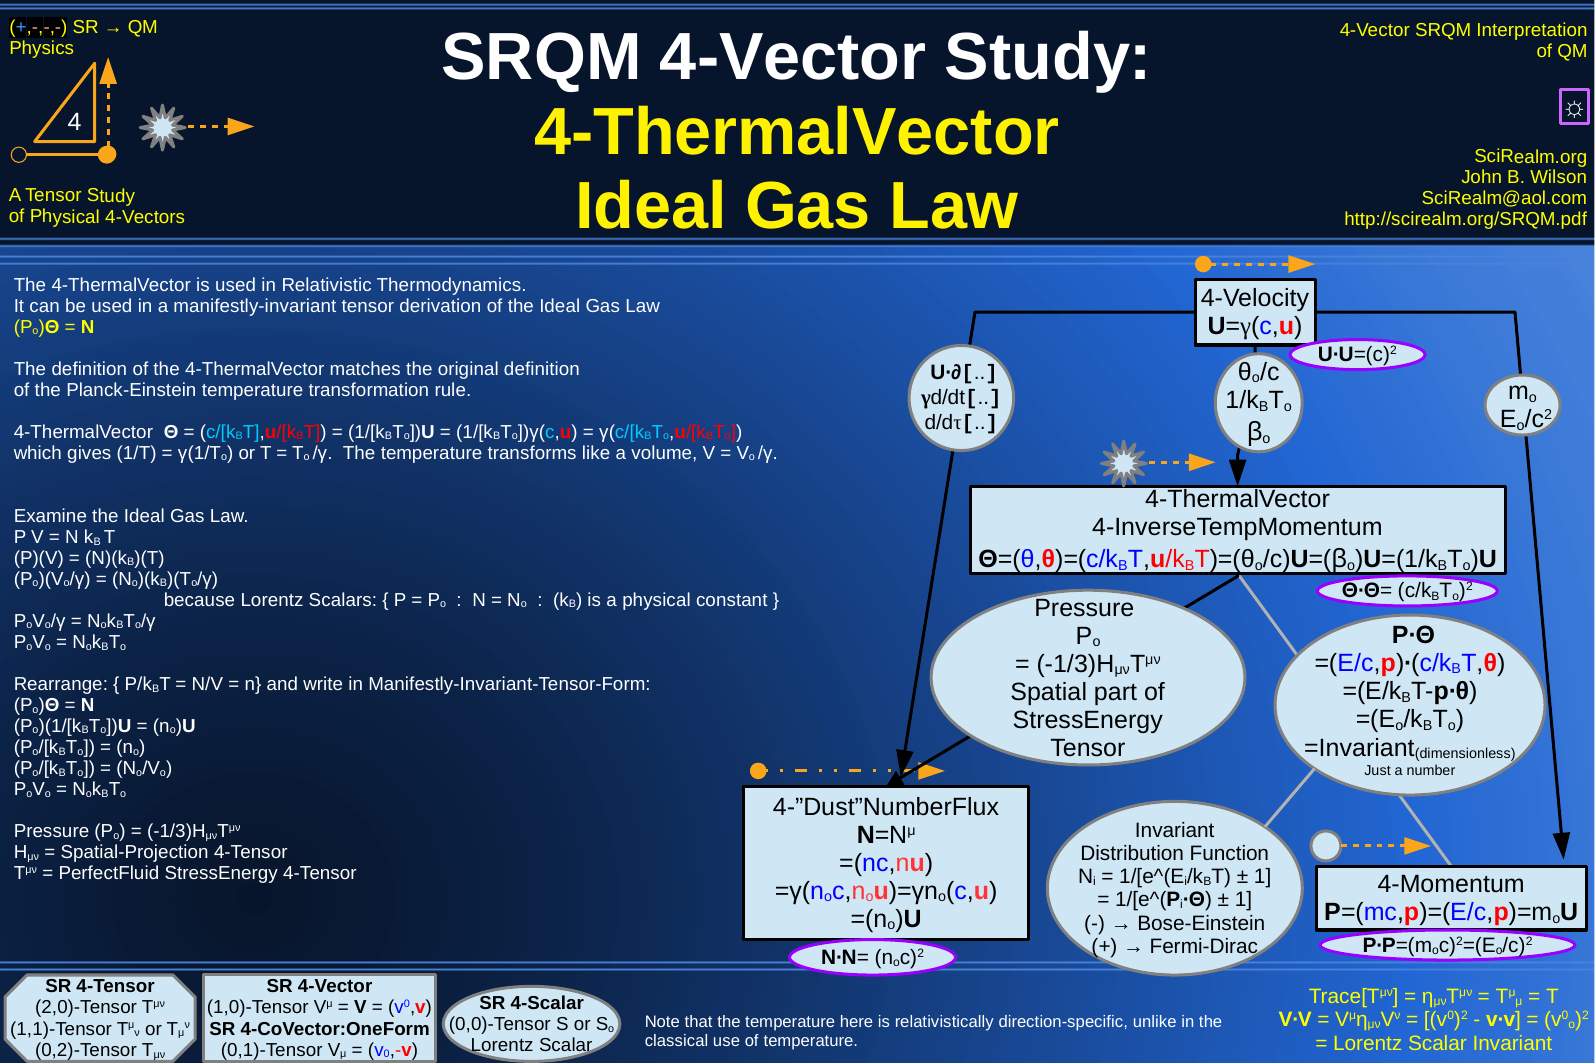

(+,-,-,-) SR → QM
Physics
A Tensor Study
of Physical 4-Vectors
4-Vector SRQM Interpretation
of QM
SciRealm.org
John B. Wilson
SciRealm@aol.com
http://scirealm.org/SRQM.pdf
# SRQM 4-Vector Study: 4-ThermalVector Ideal Gas Law
4
☼
The 4-ThermalVector is used in Relativistic Thermodynamics.
It can be used in a manifestly-invariant tensor derivation of the Ideal Gas Law
(Po)Θ = N
The definition of the 4-ThermalVector matches the original definition
of the Planck-Einstein temperature transformation rule.
4-ThermalVector	Θ = (c/[kBT],u/[kBT]) = (1/[kBTo])U = (1/[kBTo])γ(c,u) = γ(c/[kBTo,u/[kBTo])
which gives (1/T) = γ(1/To) or T = To /γ. The temperature transforms like a volume, V = Vo /γ.
Examine the Ideal Gas Law.
P V = N kB T
(P)(V) = (N)(kB)(T)
(Po)(Vo/γ) = (No)(kB)(To/γ)
		because Lorentz Scalars: { P = Po : N = No : (kB) is a physical constant }
PoVo/γ = NokBTo/γ
PoVo = NokBTo
Rearrange: { P/kBT = N/V = n} and write in Manifestly-Invariant-Tensor-Form:
(Po)Θ = N
(Po)(1/[kBTo])U = (no)U
(Po/[kBTo]) = (no)
(Po/[kBTo]) = (No/Vo)
PoVo = NokBTo
Pressure (Po) = (-1/3)HμνTμν
Hμν = Spatial-Projection 4-Tensor
Tμν = PerfectFluid StressEnergy 4-Tensor
4-Velocity
U=γ(c,u)
U∙U=(c)2
 U∙∂[..]
γd/dt[..]
d/dτ[..]
θo/c
1/kBTo
βo
mo
 Eo/c2
4-ThermalVector
4-InverseTempMomentum
Θ=(θ,θ)=(c/kBT,u/kBT)=(θo/c)U=(βo)U=(1/kBTo)U
Θ∙Θ= (c/kBTo)2
Pressure
Po
= (-1/3)HμνTμν
Spatial part of
StressEnergy
Tensor
 P∙Θ
=(E/c,p)∙(c/kBT,θ)
=(E/kBT-p∙θ)
=(Eo/kBTo)
=Invariant(dimensionless)
Just a number
4-”Dust”NumberFlux
N=Nμ
=(nc,nu)
=γ(noc,nou)=γno(c,u)
=(no)U
Invariant
Distribution Function
Ni = 1/[e^(Ei/kBT) ± 1]
= 1/[e^(Pi∙Θ) ± 1]
(-) → Bose-Einstein
(+) → Fermi-Dirac
4-Momentum
P=(mc,p)=(E/c,p)=moU
P∙P=(moc)2=(Eo/c)2
N∙N= (noc)2
SR 4-Tensor
(2,0)-Tensor Tμν
(1,1)-Tensor Tμν or Tμν
(0,2)-Tensor Tμν
SR 4-Vector
(1,0)-Tensor Vμ = V = (v0,v)
SR 4-CoVector:OneForm
(0,1)-Tensor Vμ = (v0,-v)
Trace[Tμν] = ημνTμν = Tμμ = T
V∙V = VμημνVν = [(v0)2 - v∙v] = (v0o)2
= Lorentz Scalar Invariant
SR 4-Scalar
(0,0)-Tensor S or So
Lorentz Scalar
Note that the temperature here is relativistically direction-specific, unlike in the classical use of temperature.